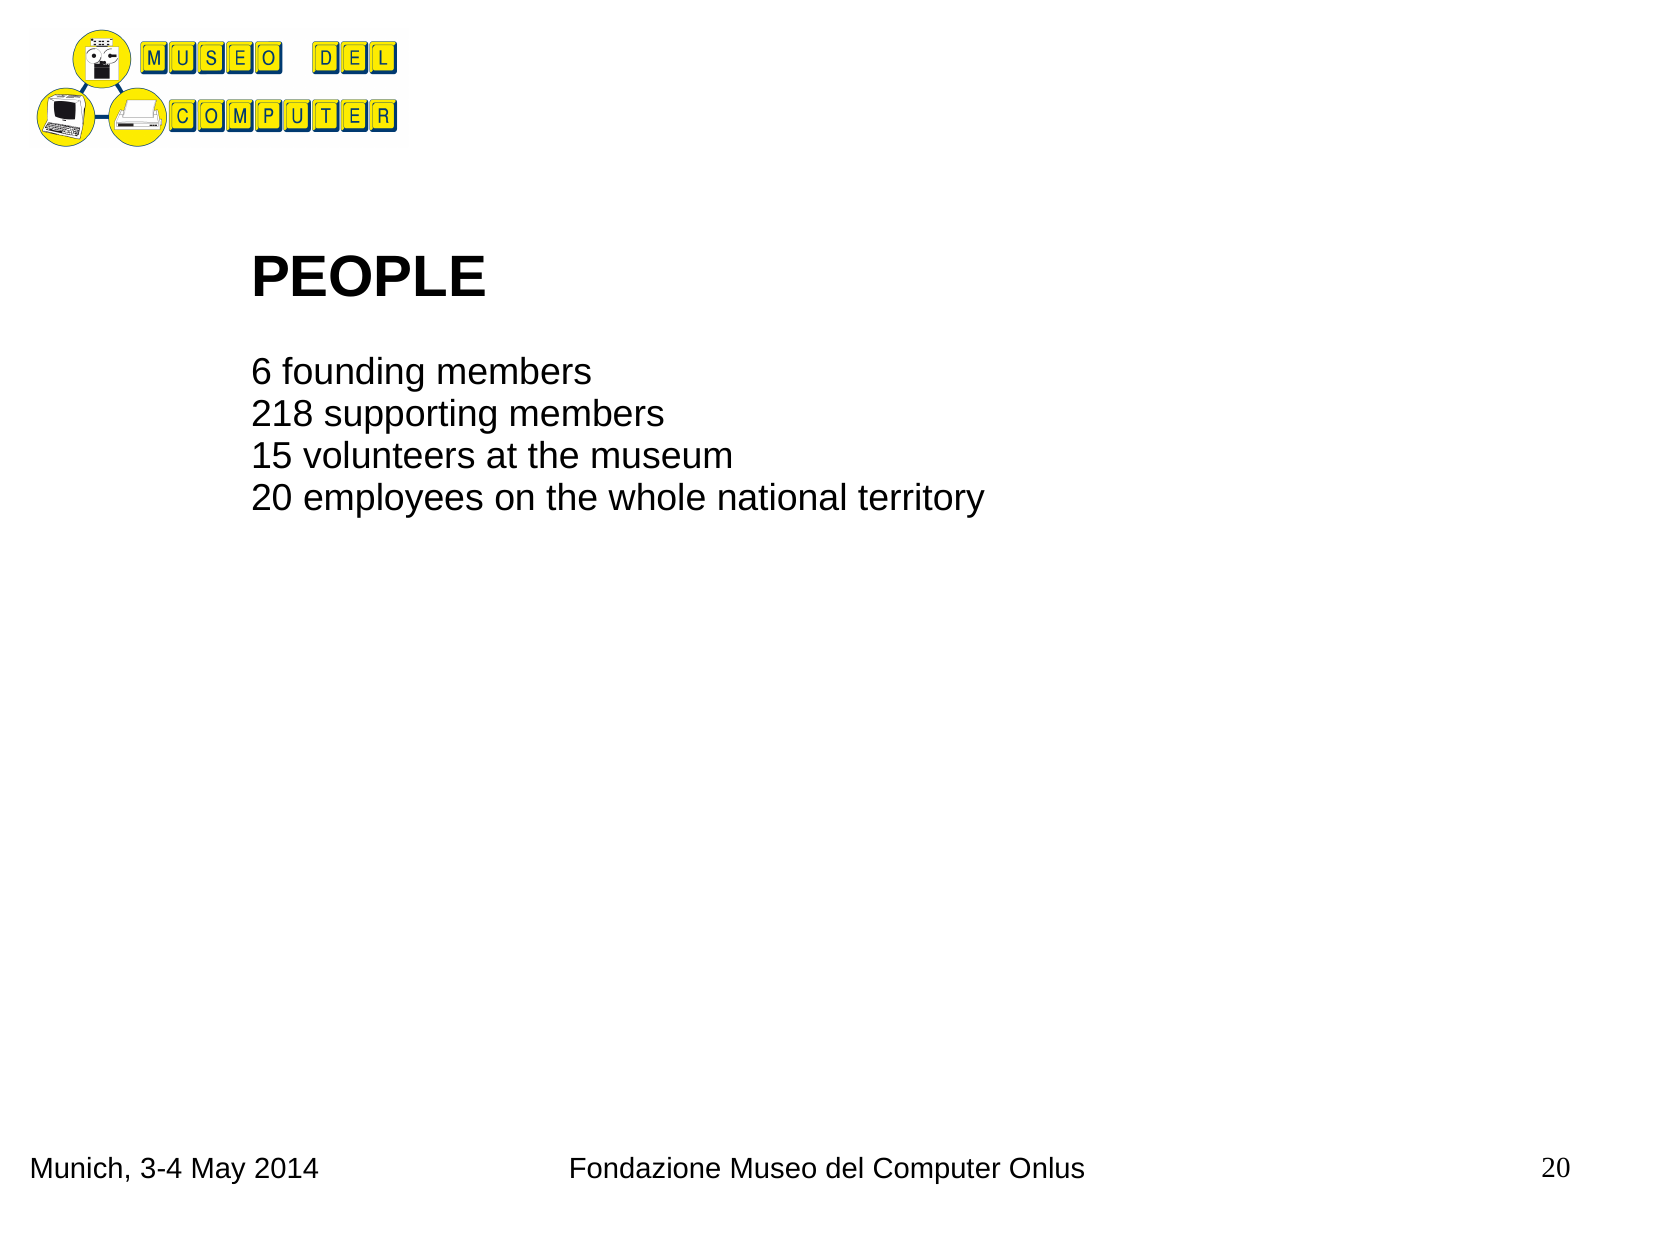

PEOPLE
6 founding members
218 supporting members
15 volunteers at the museum
20 employees on the whole national territory
20